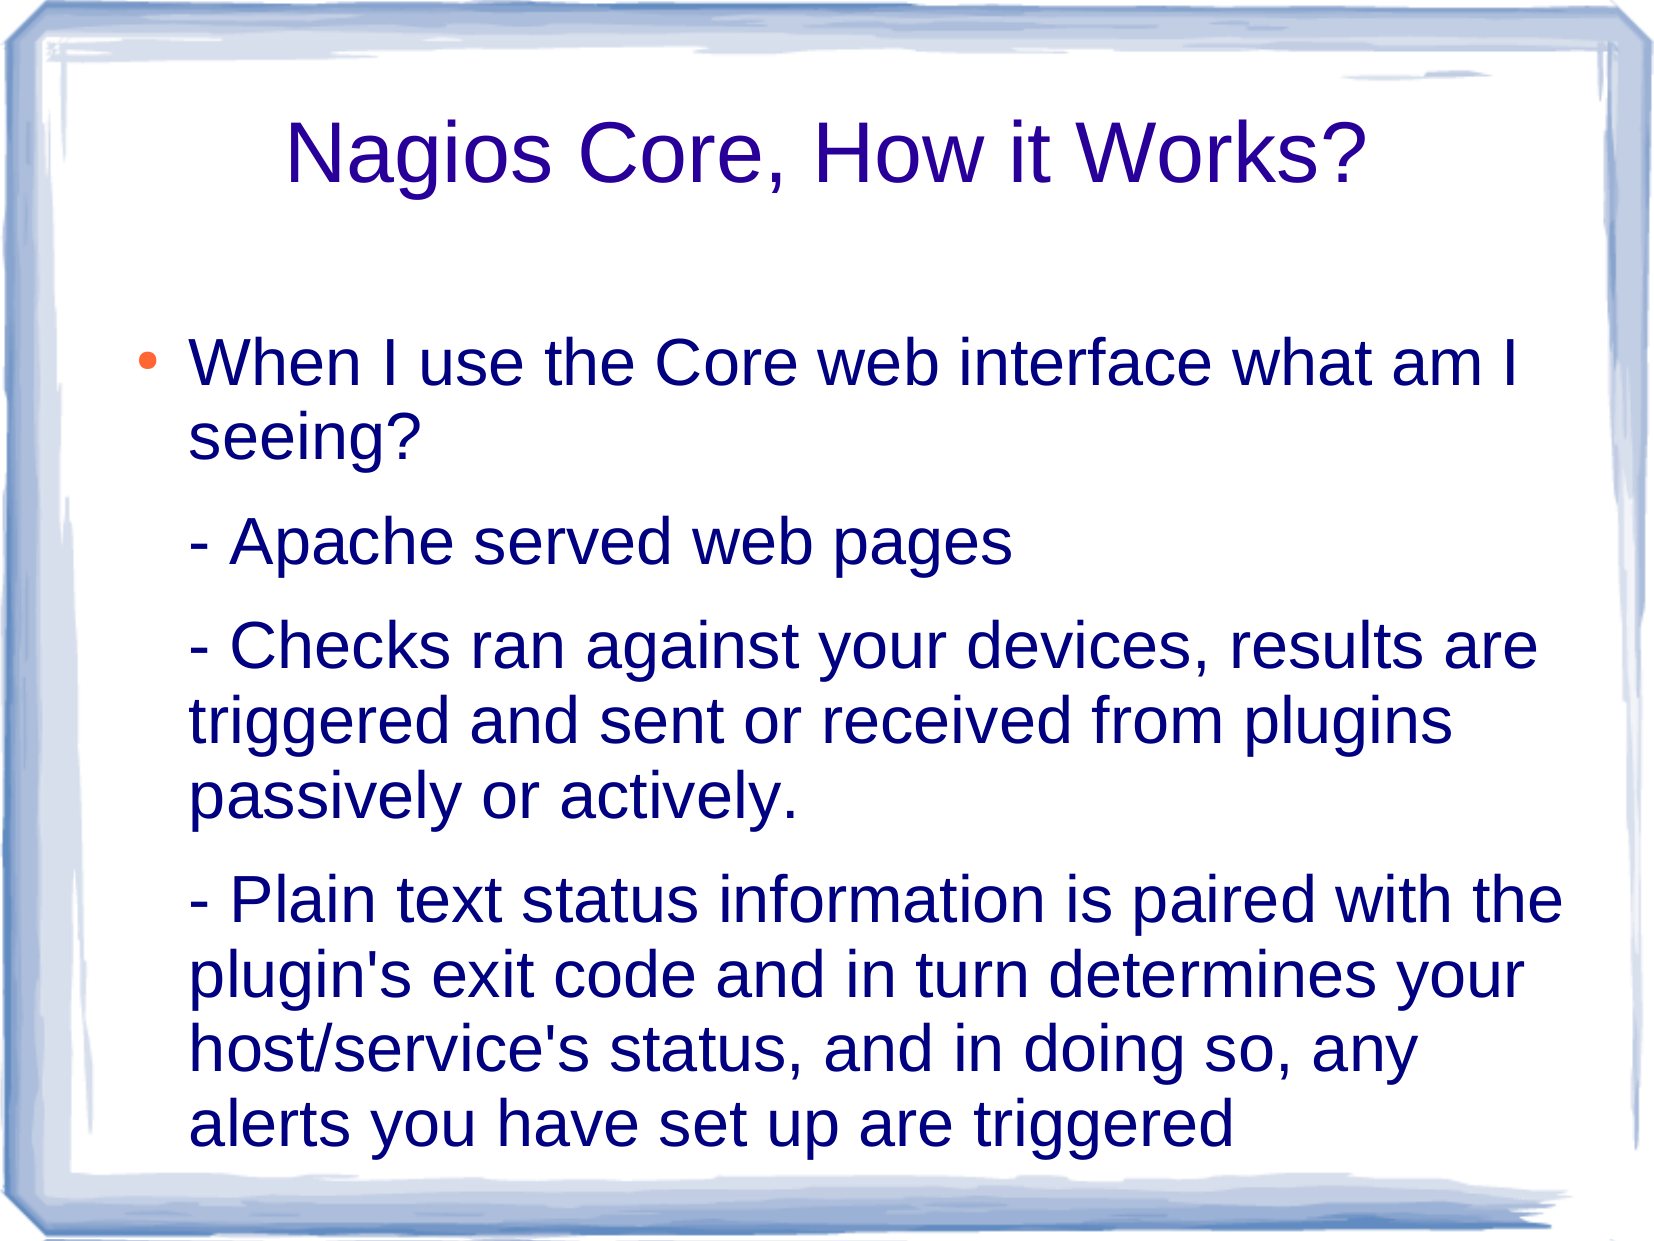

# Nagios Core, How it Works?
When I use the Core web interface what am I seeing?
- Apache served web pages
- Checks ran against your devices, results are triggered and sent or received from plugins passively or actively.
- Plain text status information is paired with the plugin's exit code and in turn determines your host/service's status, and in doing so, any alerts you have set up are triggered